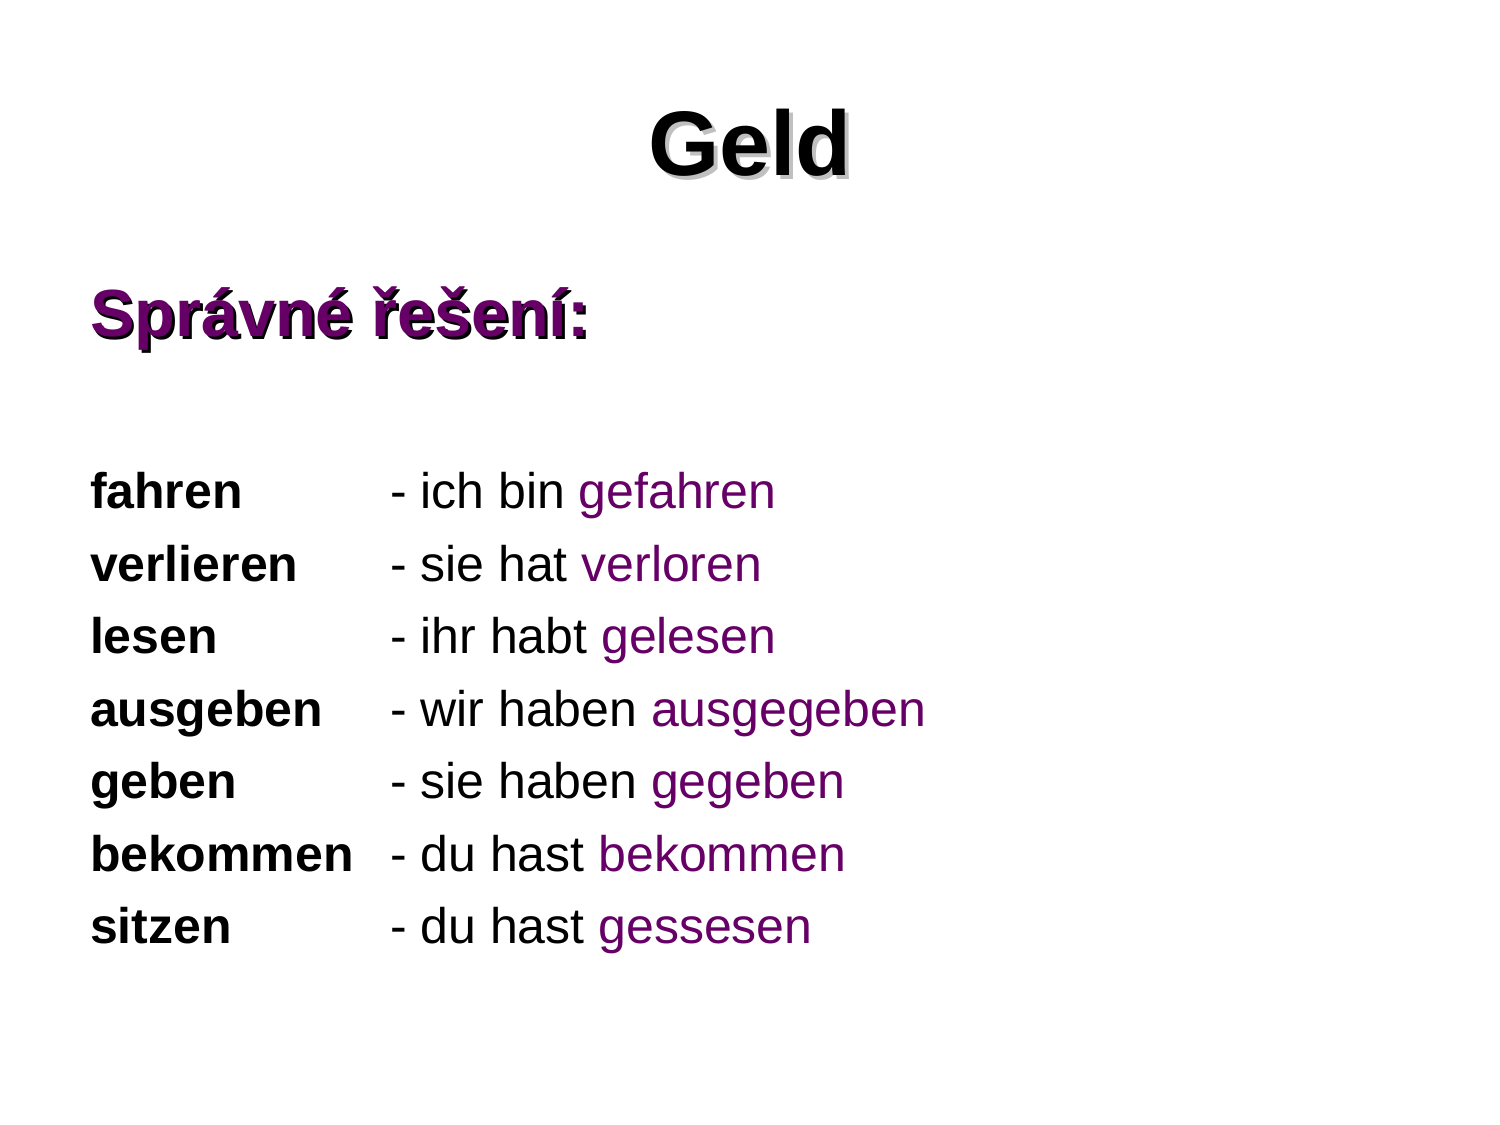

# Geld
Správné řešení:
fahren	- ich bin gefahren
verlieren	- sie hat verloren
lesen		- ihr habt gelesen
ausgeben 	- wir haben ausgegeben
geben		- sie haben gegeben
bekommen	- du hast bekommen
sitzen		- du hast gessesen